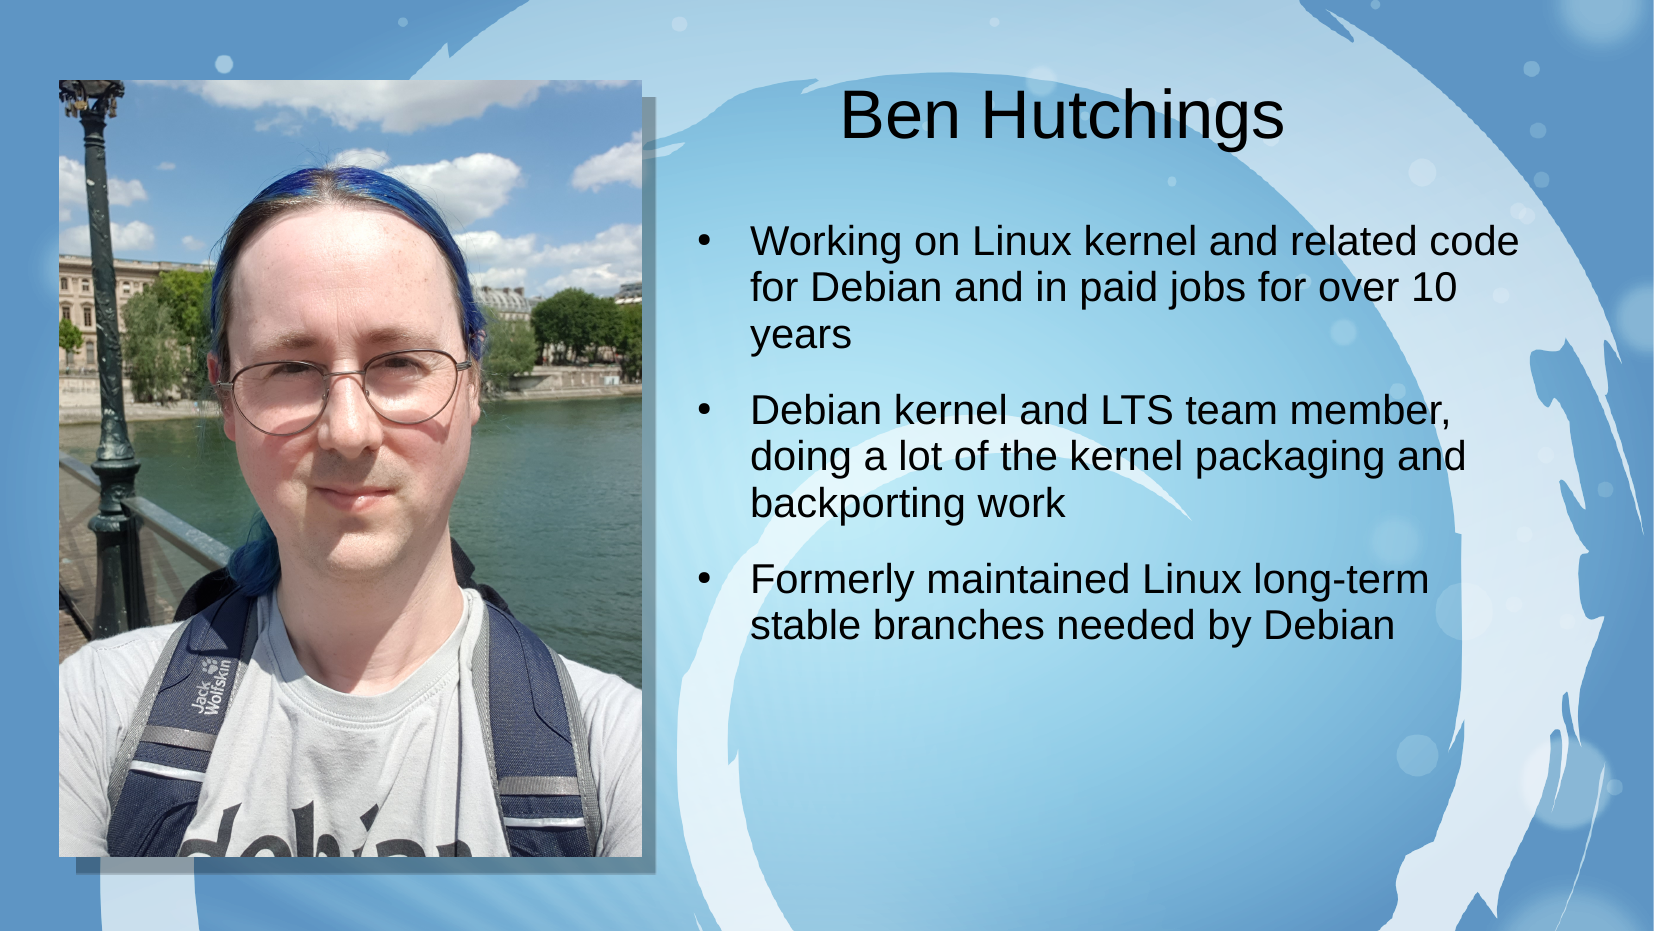

# Ben Hutchings
Working on Linux kernel and related code for Debian and in paid jobs for over 10 years
Debian kernel and LTS team member, doing a lot of the kernel packaging and backporting work
Formerly maintained Linux long-term stable branches needed by Debian